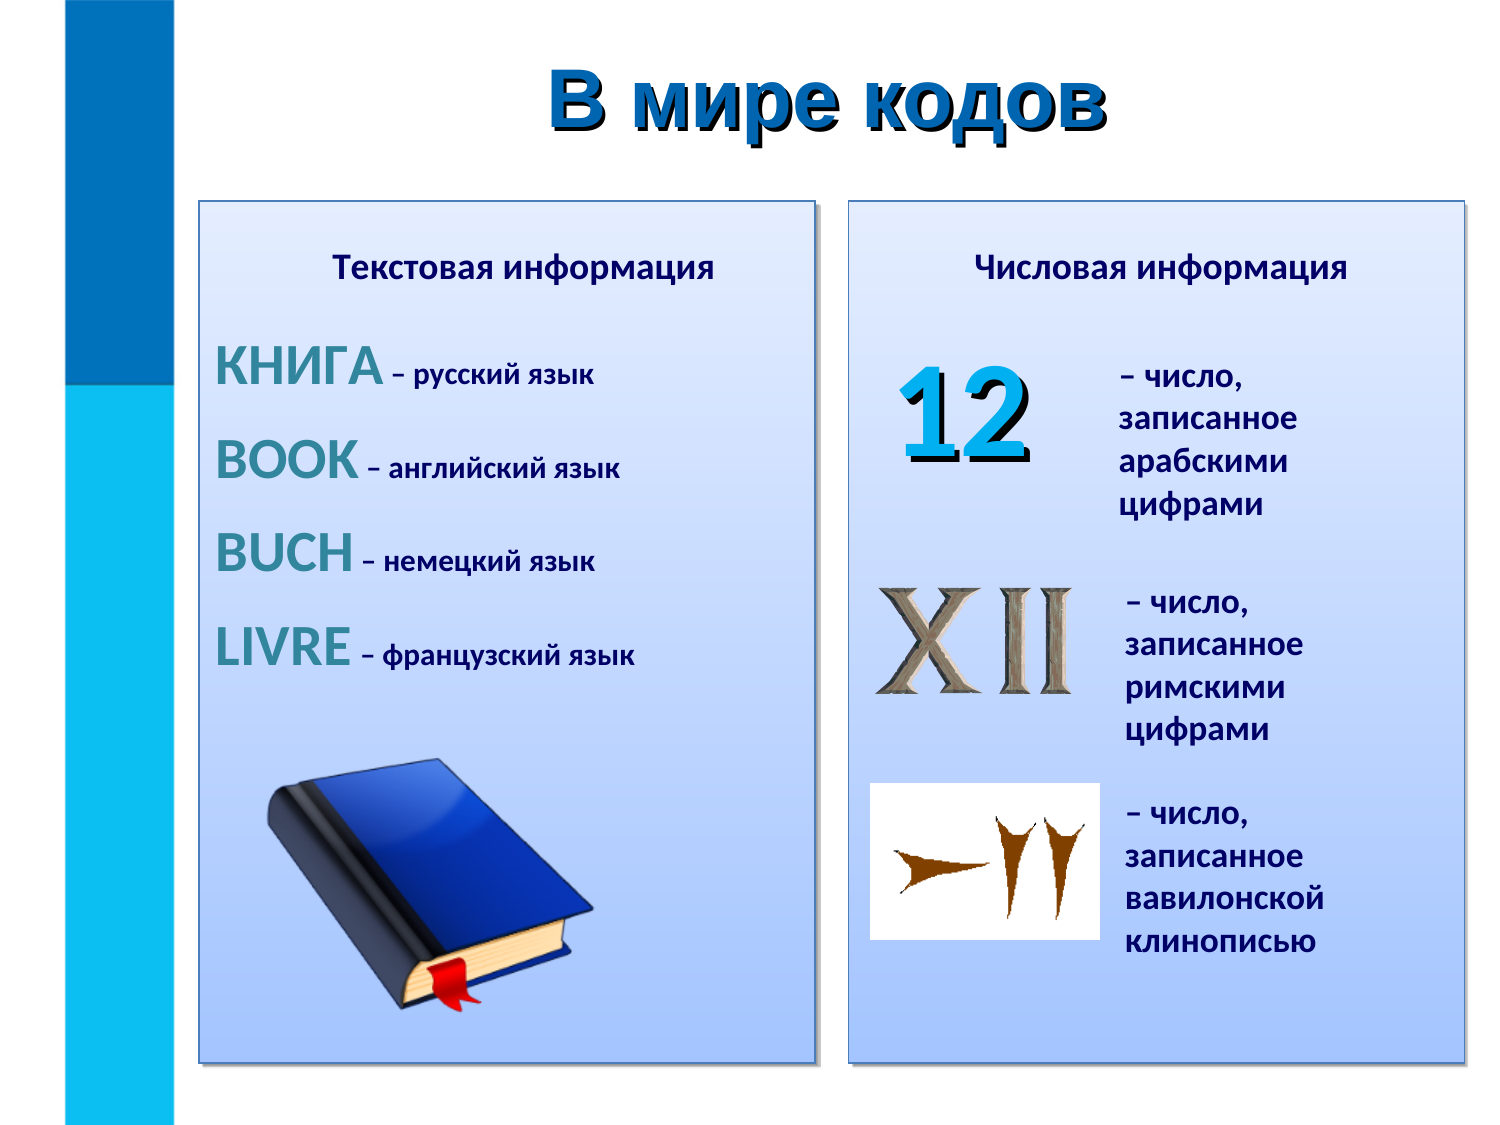

# В мире кодов
Текстовая информация
Числовая информация
12
КНИГА – русский язык
BOOK – английский язык
BUCH – немецкий язык
LIVRE – французский язык
– число, записанное арабскими цифрами
– число, записанное римскими цифрами
– число, записанное вавилонской клинописью